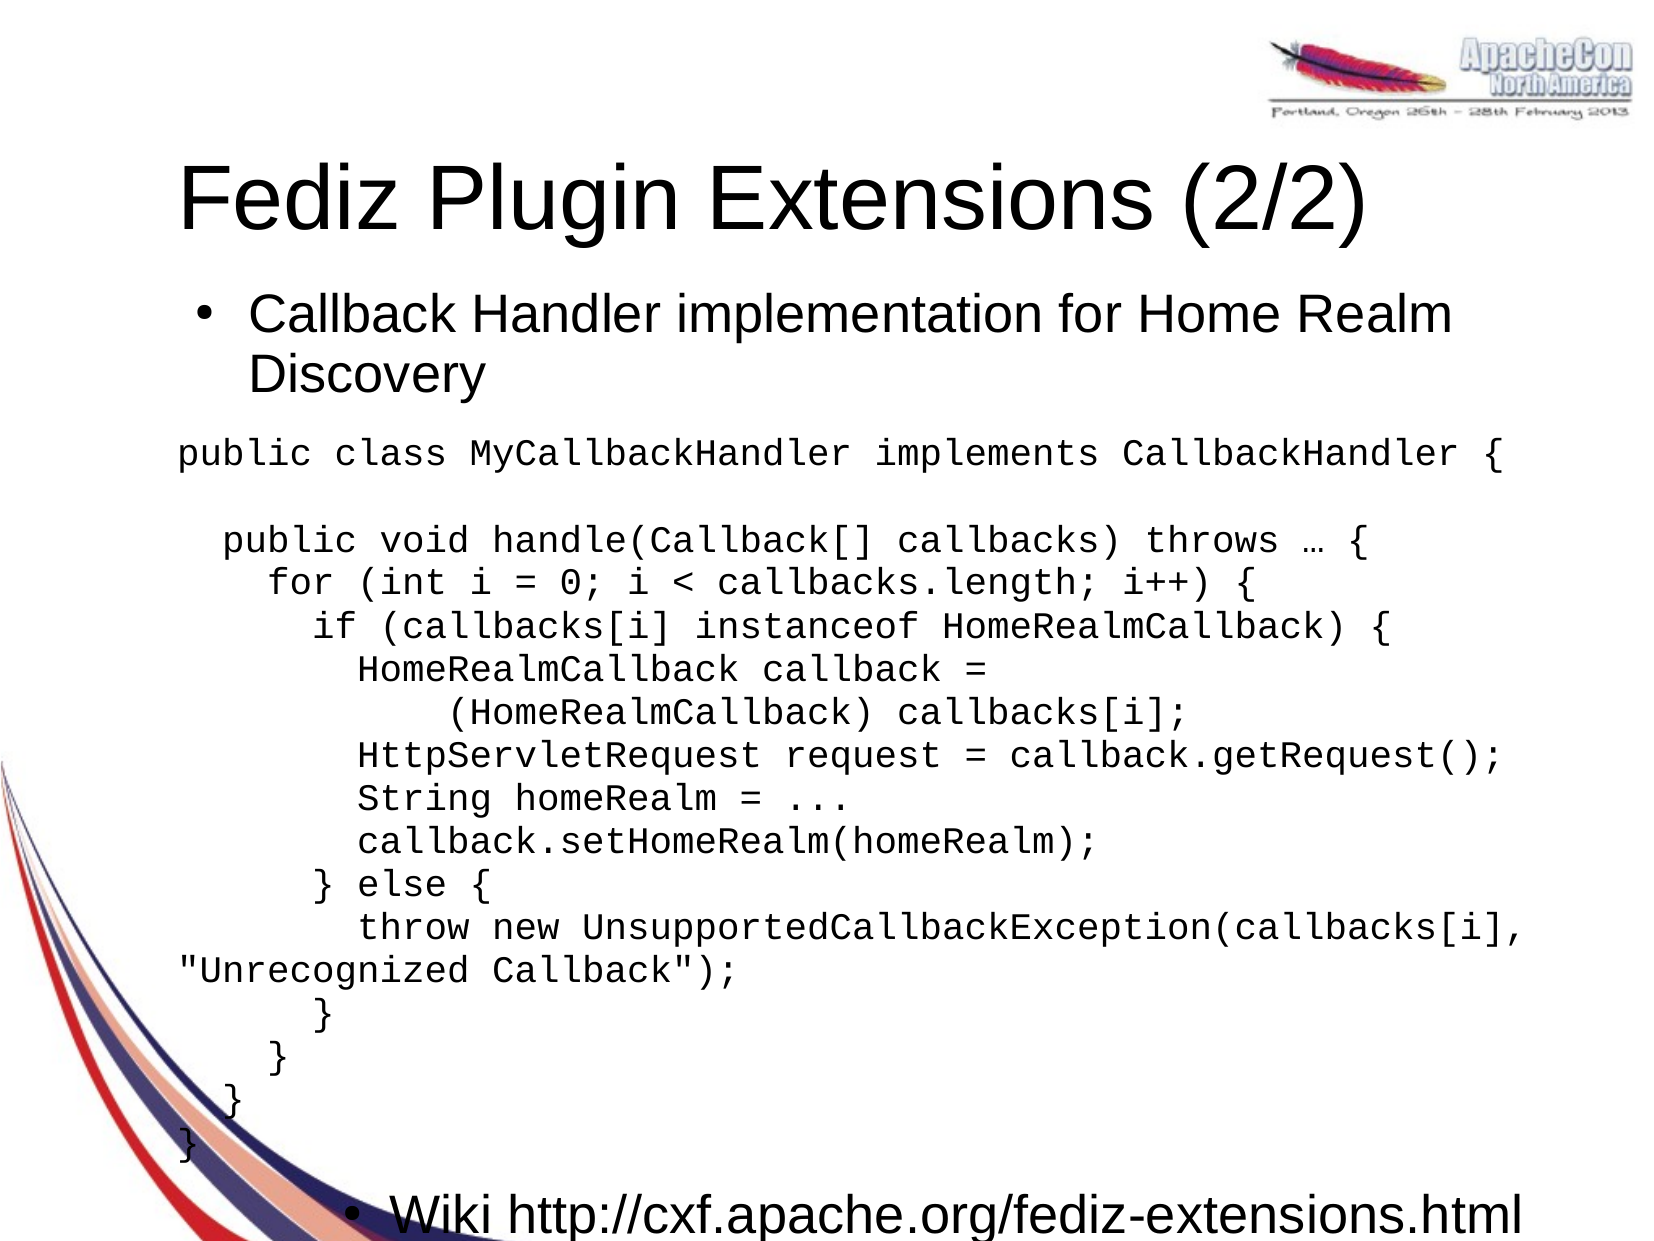

# Fediz Plugin Extensions (2/2)
Callback Handler implementation for Home Realm Discovery
public class MyCallbackHandler implements CallbackHandler {
 public void handle(Callback[] callbacks) throws … {
 for (int i = 0; i < callbacks.length; i++) {
 if (callbacks[i] instanceof HomeRealmCallback) {
 HomeRealmCallback callback =
 (HomeRealmCallback) callbacks[i];
 HttpServletRequest request = callback.getRequest();
 String homeRealm = ...
 callback.setHomeRealm(homeRealm);
 } else {
 throw new UnsupportedCallbackException(callbacks[i], "Unrecognized Callback");
 }
 }
 }
}
Wiki http://cxf.apache.org/fediz-extensions.html